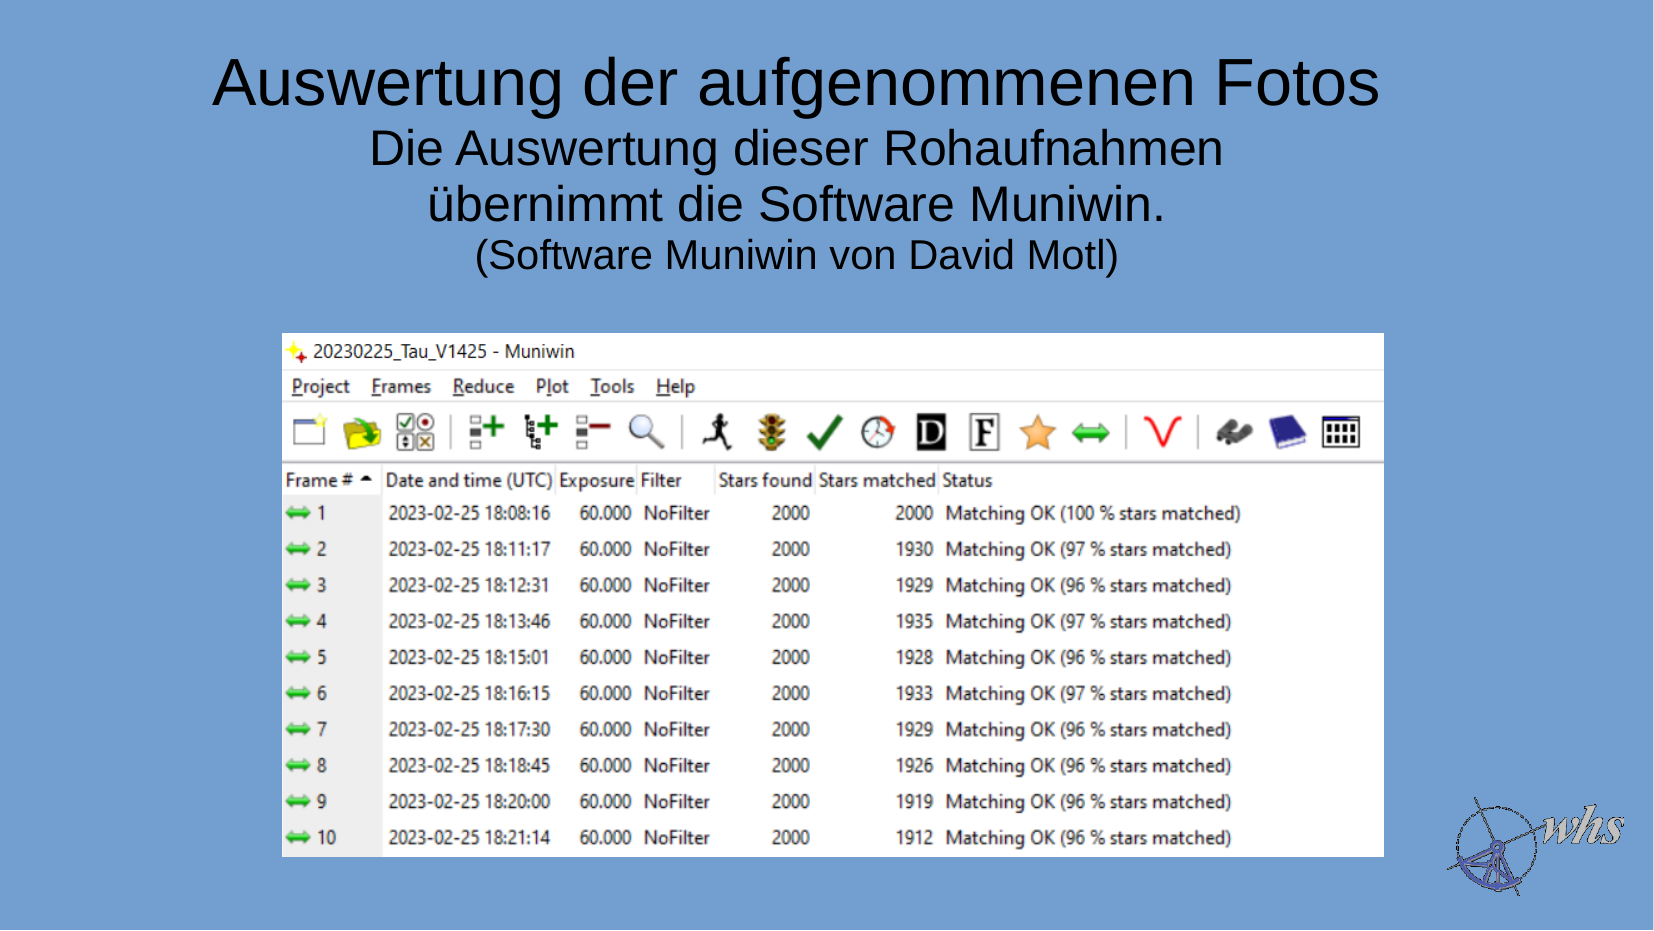

Auswertung der aufgenommenen Fotos
Die Auswertung dieser Rohaufnahmen
übernimmt die Software Muniwin.
(Software Muniwin von David Motl)